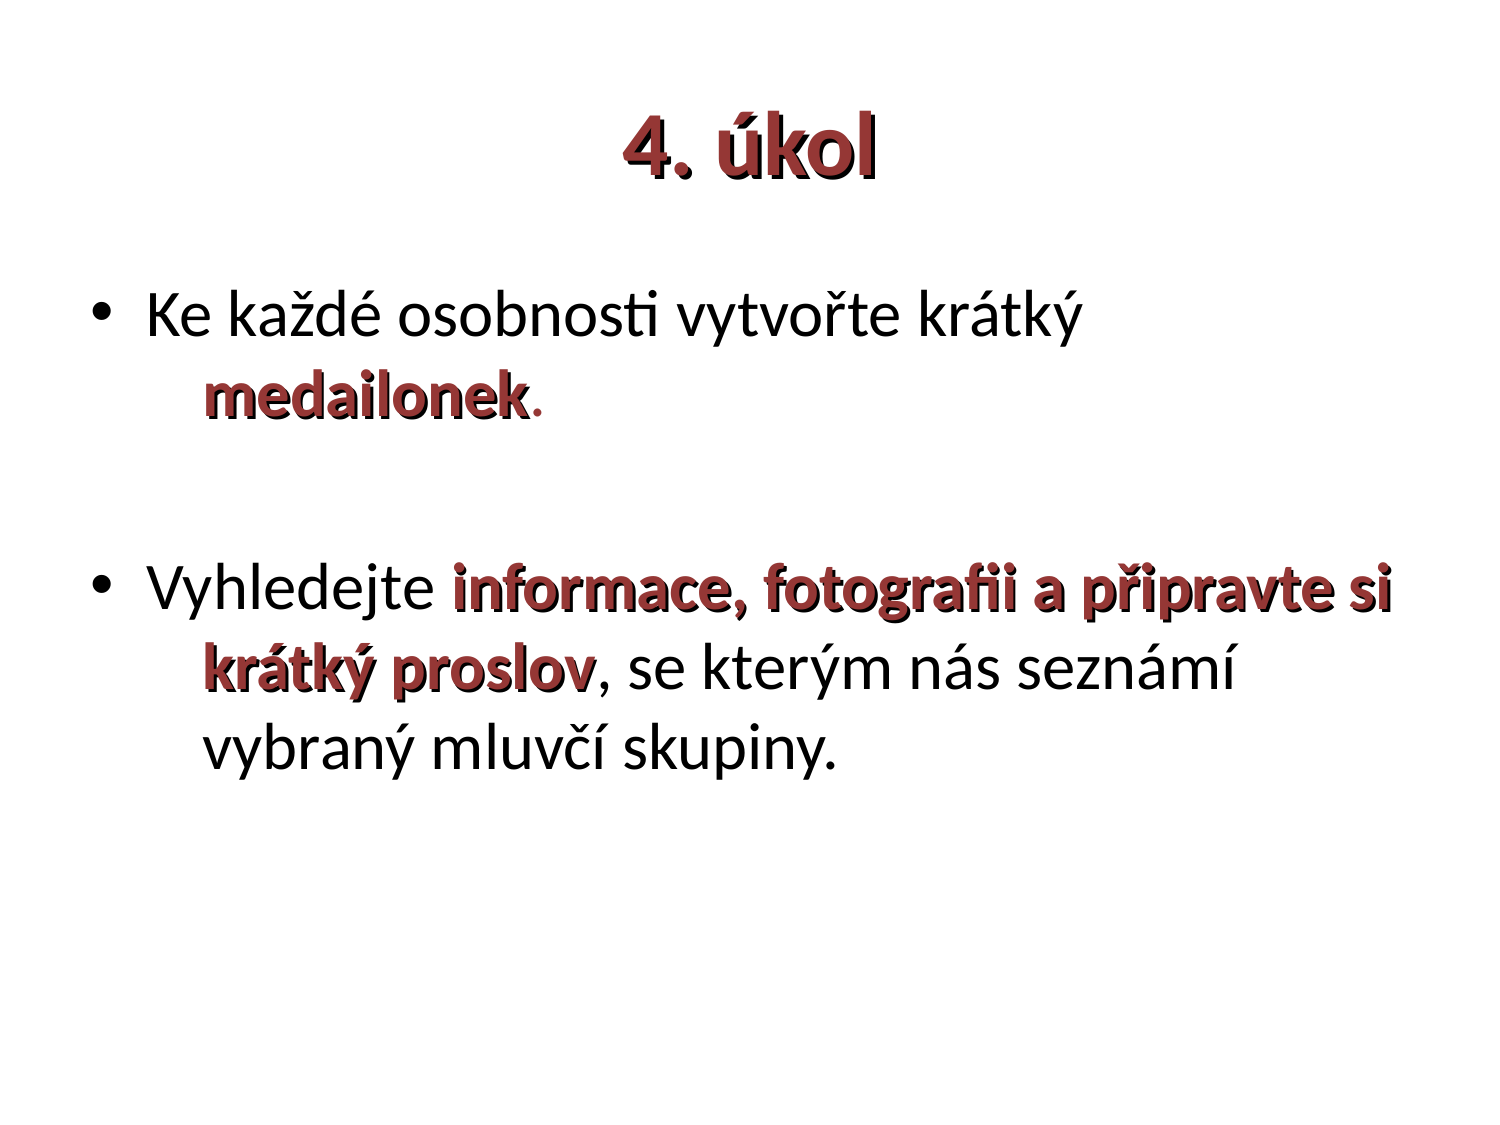

# 4. úkol
Ke každé osobnosti vytvořte krátký medailonek.
Vyhledejte informace, fotografii a připravte si krátký proslov, se kterým nás seznámí vybraný mluvčí skupiny.